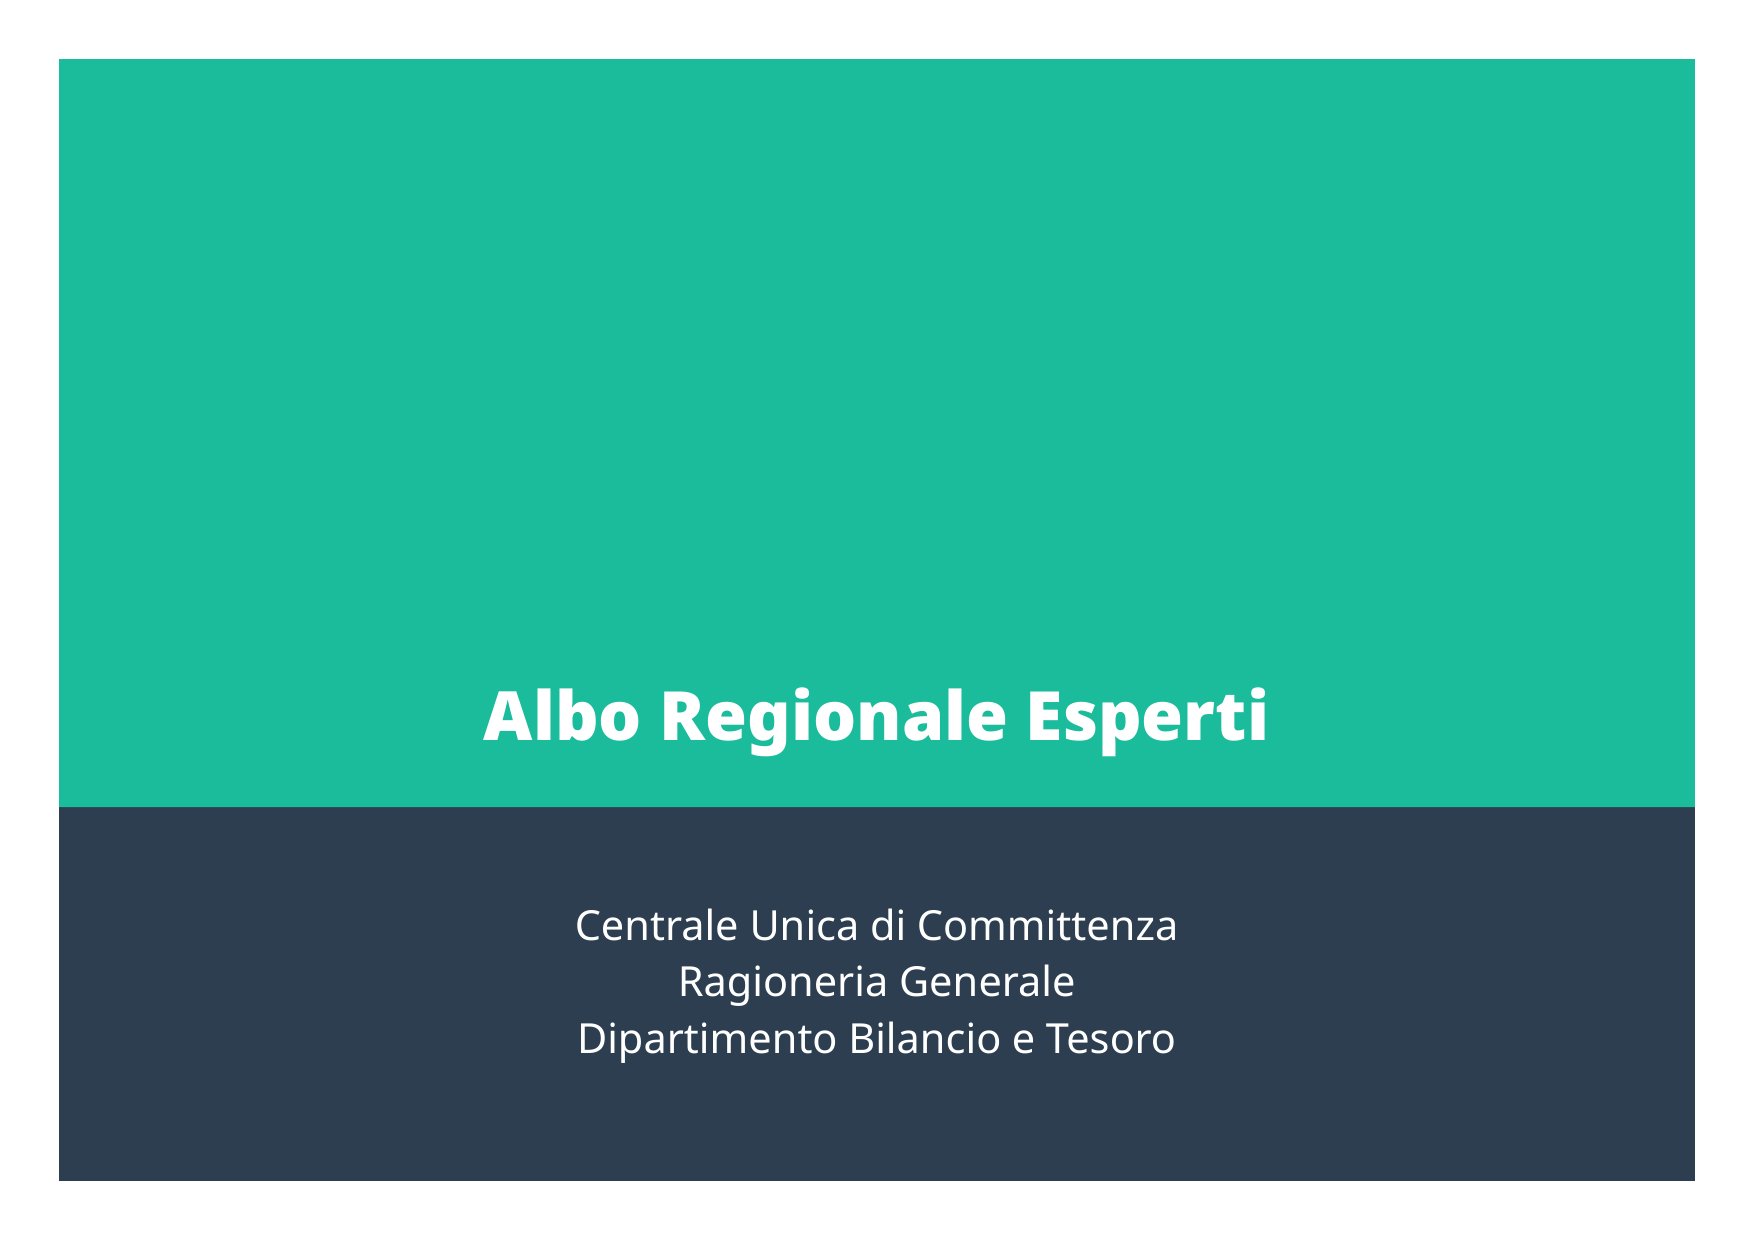

# Albo Regionale Esperti
Centrale Unica di Committenza
Ragioneria Generale
Dipartimento Bilancio e Tesoro